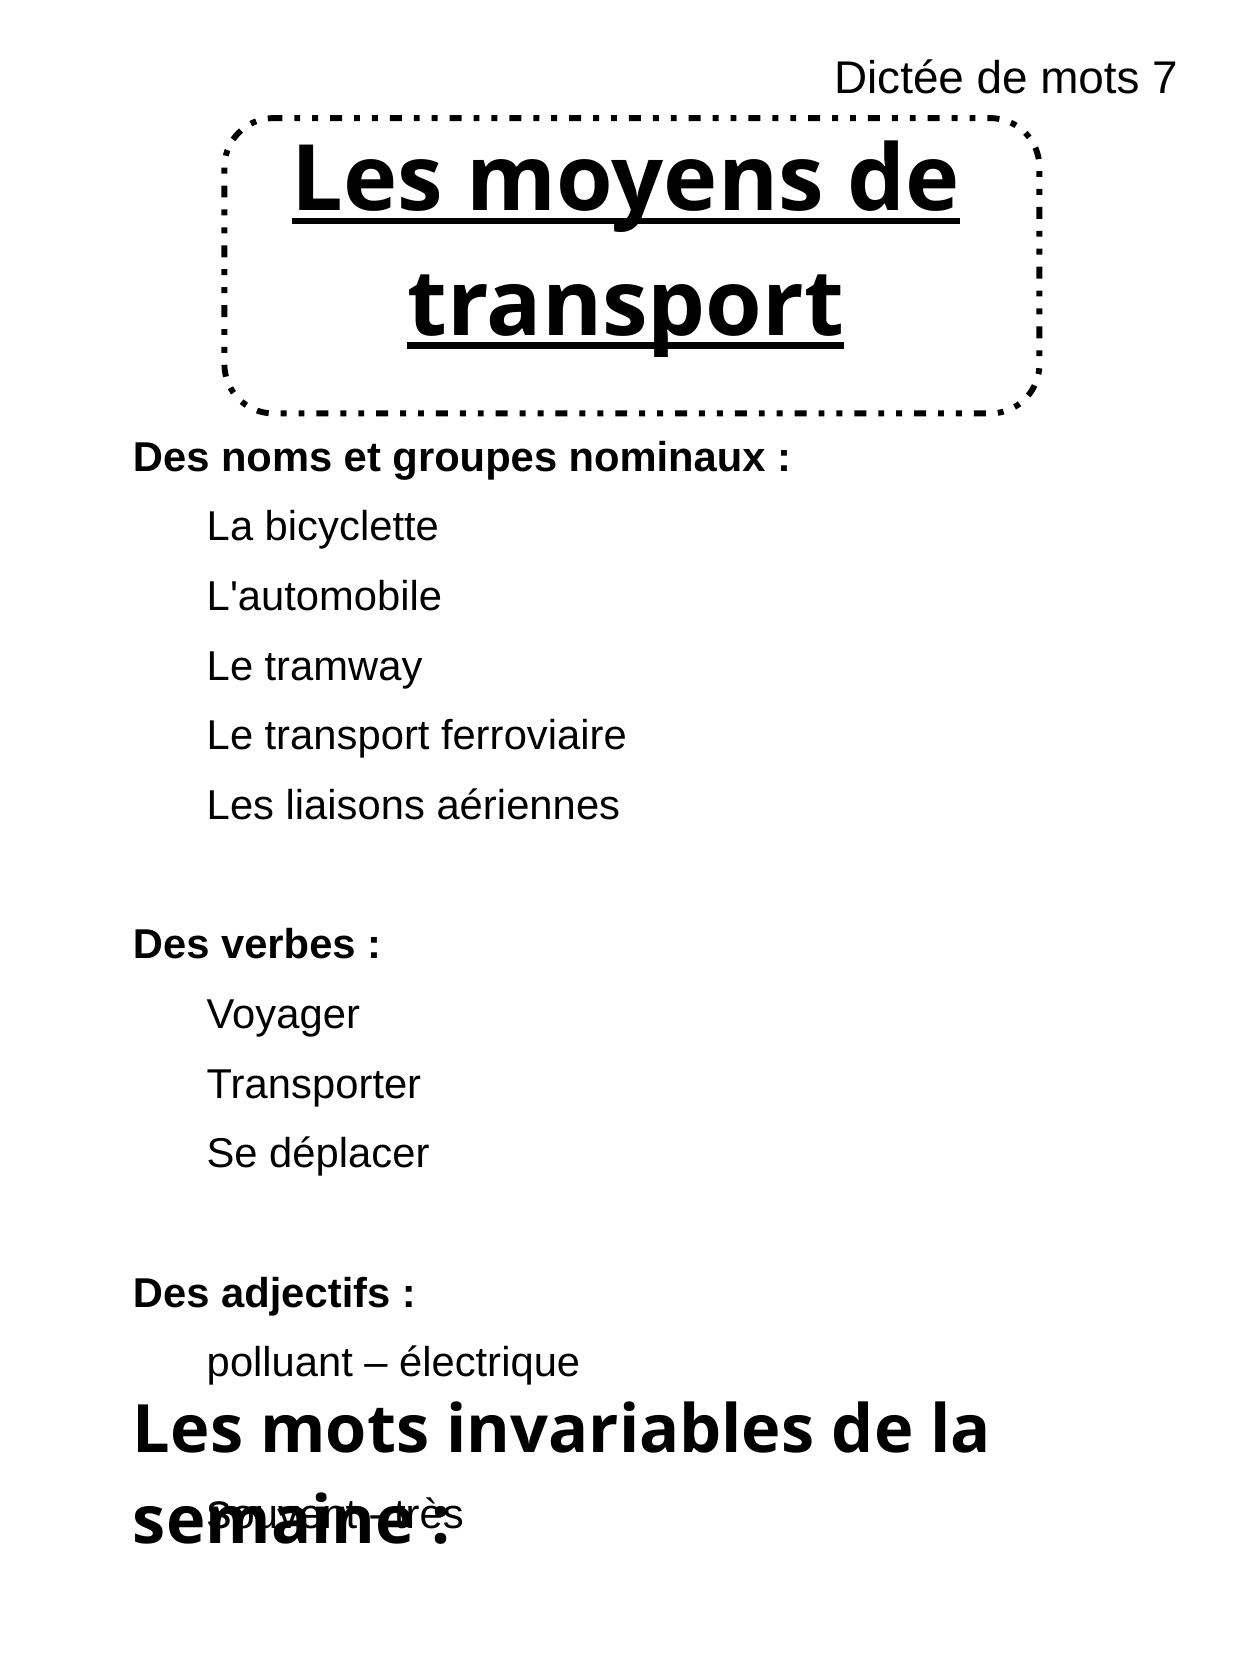

# Dictée de mots 7
Les moyens de transport
Des noms et groupes nominaux :
	La bicyclette
	L'automobile
	Le tramway
	Le transport ferroviaire
	Les liaisons aériennes
Des verbes :
	Voyager
	Transporter
	Se déplacer
Des adjectifs :
	polluant – électrique
	souvent - très
Les mots invariables de la semaine :